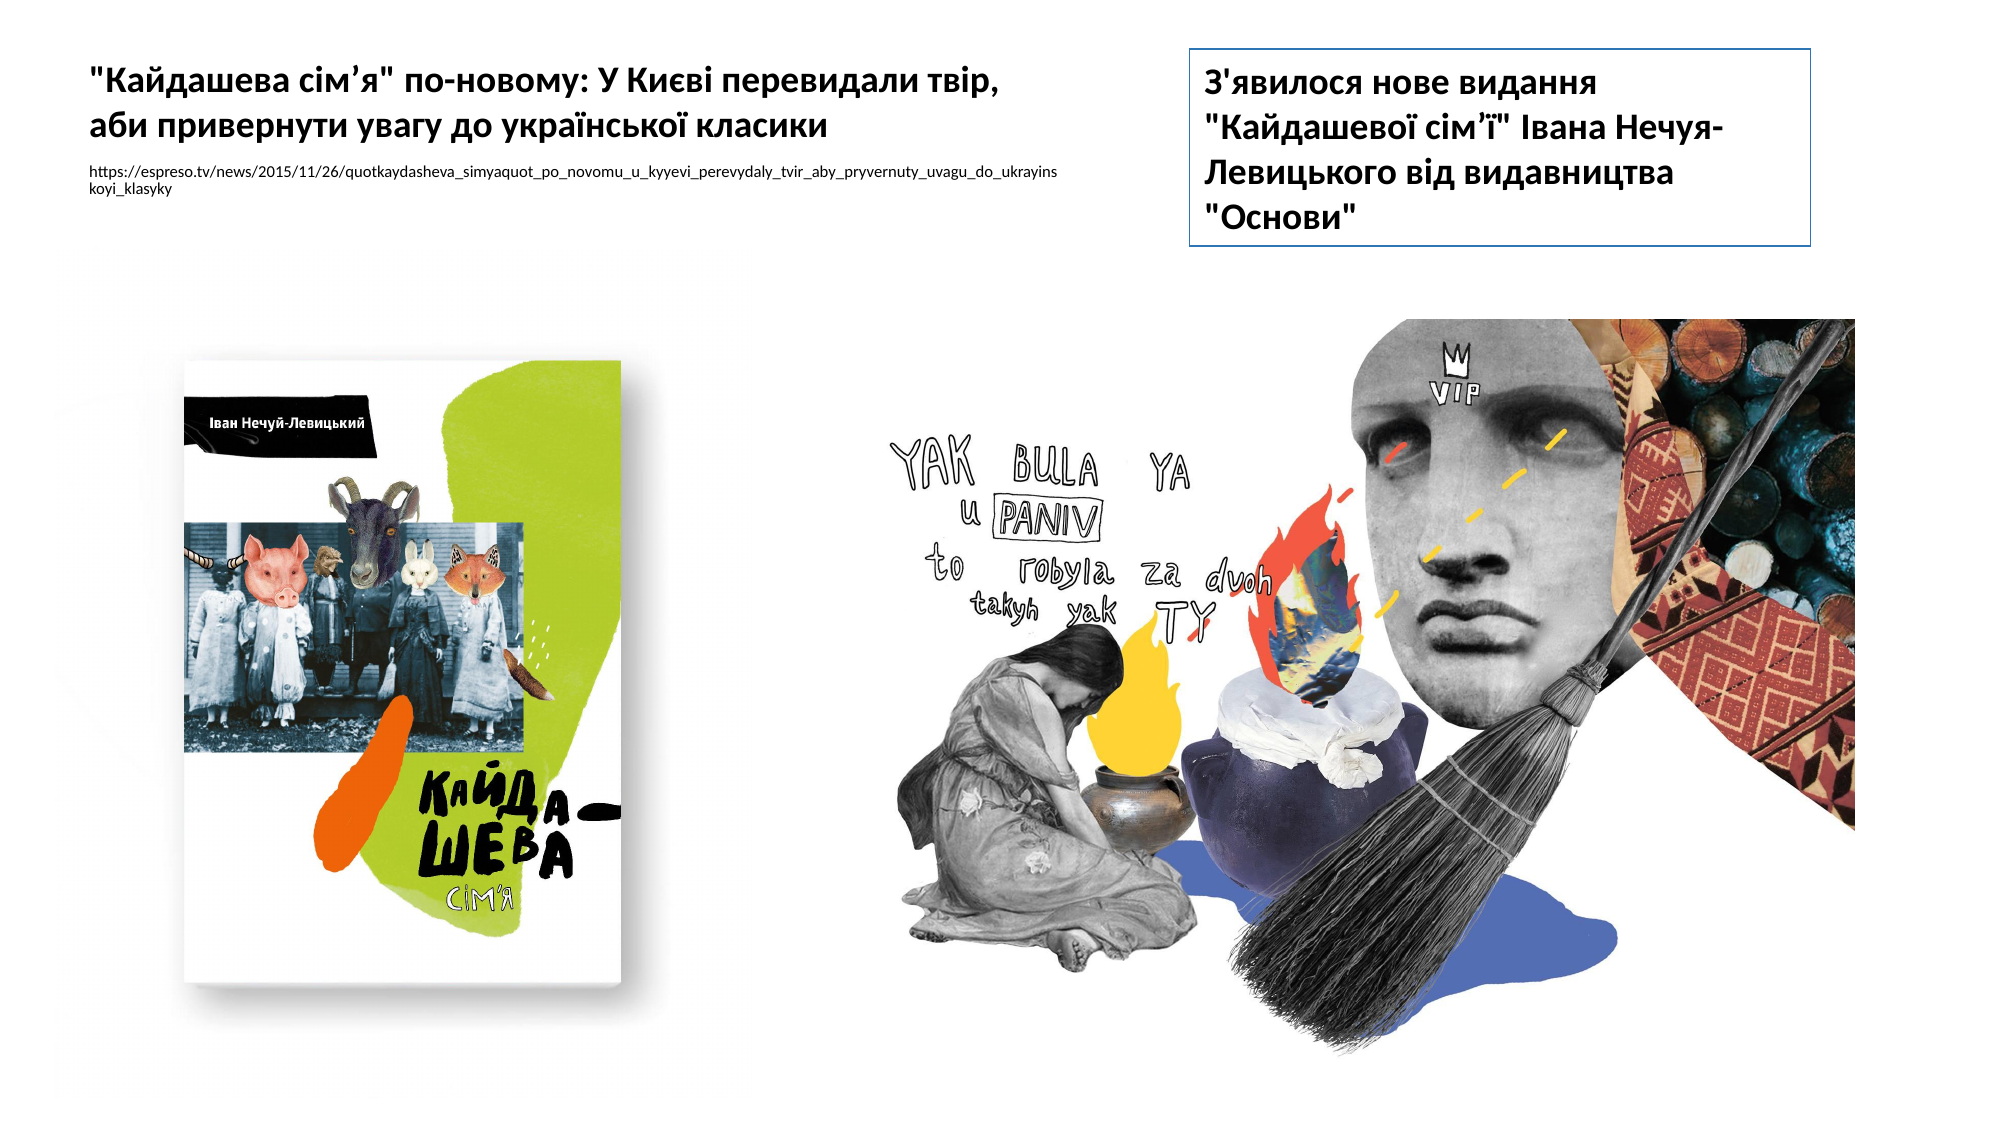

"Кайдашева сім’я" по-новому: У Києві перевидали твір, аби привернути увагу до української класики
З'явилося нове видання "Кайдашевої сім’ї" Івана Нечуя-Левицького від видавництва "Основи"
https://espreso.tv/news/2015/11/26/quotkaydasheva_simyaquot_po_novomu_u_kyyevi_perevydaly_tvir_aby_pryvernuty_uvagu_do_ukrayinskoyi_klasyky